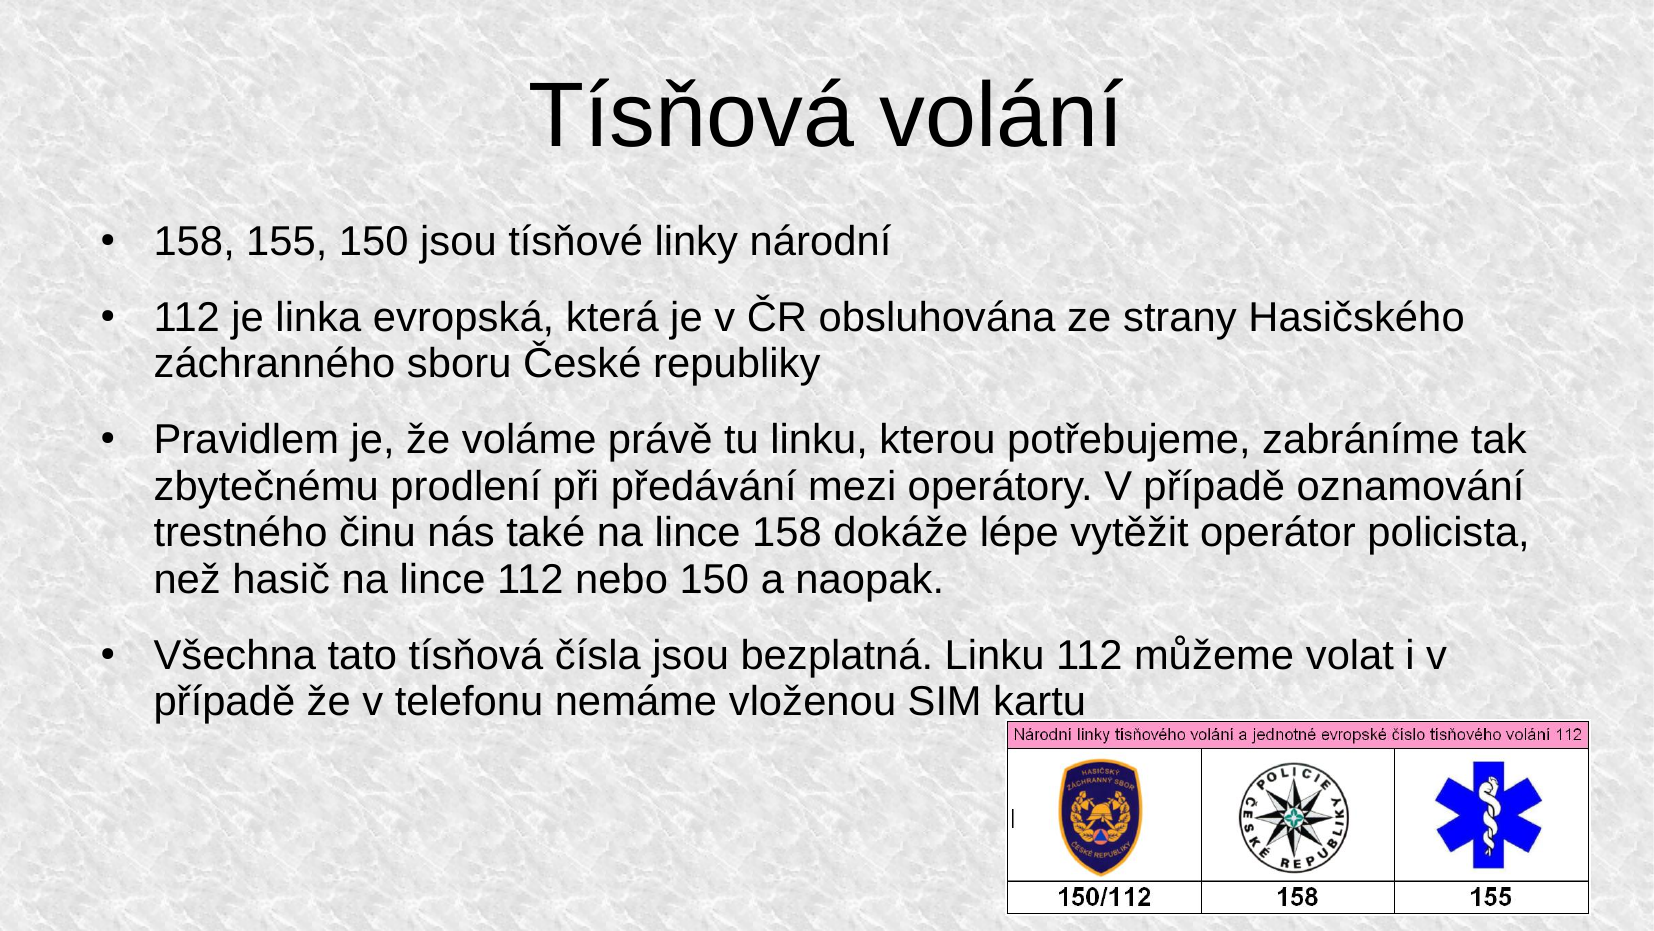

# Tísňová volání
158, 155, 150 jsou tísňové linky národní
112 je linka evropská, která je v ČR obsluhována ze strany Hasičského záchranného sboru České republiky
Pravidlem je, že voláme právě tu linku, kterou potřebujeme, zabráníme tak zbytečnému prodlení při předávání mezi operátory. V případě oznamování trestného činu nás také na lince 158 dokáže lépe vytěžit operátor policista, než hasič na lince 112 nebo 150 a naopak.
Všechna tato tísňová čísla jsou bezplatná. Linku 112 můžeme volat i v případě že v telefonu nemáme vloženou SIM kartu